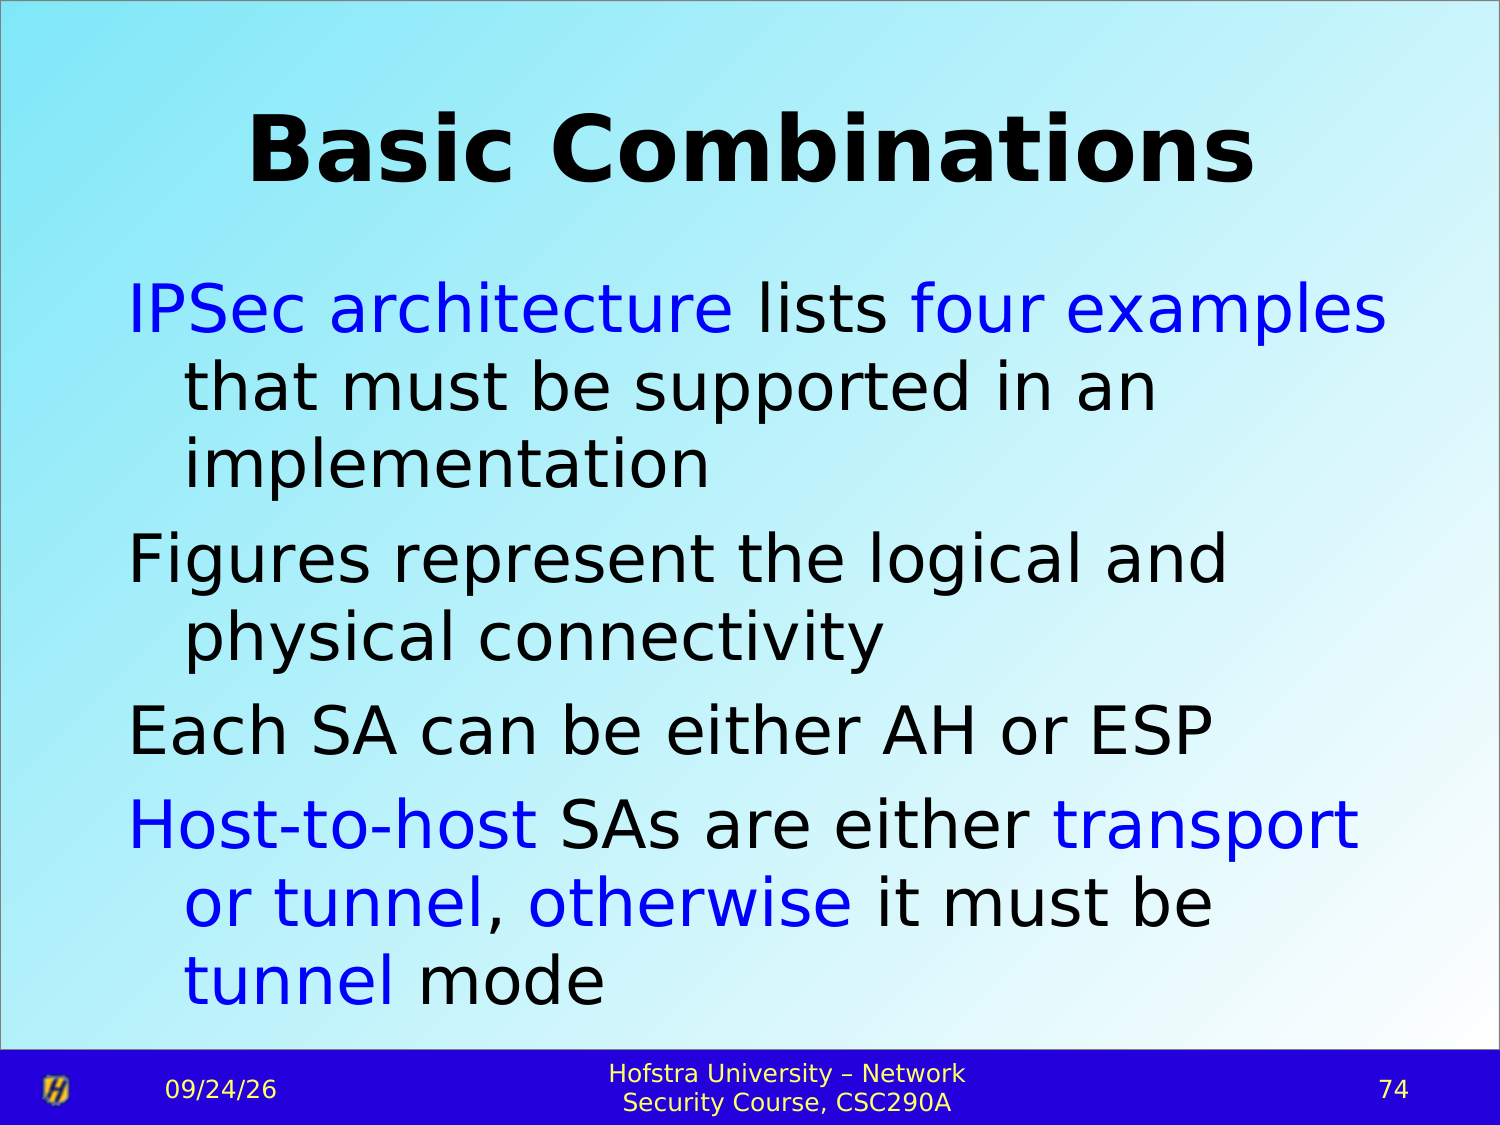

# Basic Combinations
IPSec architecture lists four examples that must be supported in an implementation
Figures represent the logical and physical connectivity
Each SA can be either AH or ESP
Host-to-host SAs are either transport or tunnel, otherwise it must be tunnel mode
74